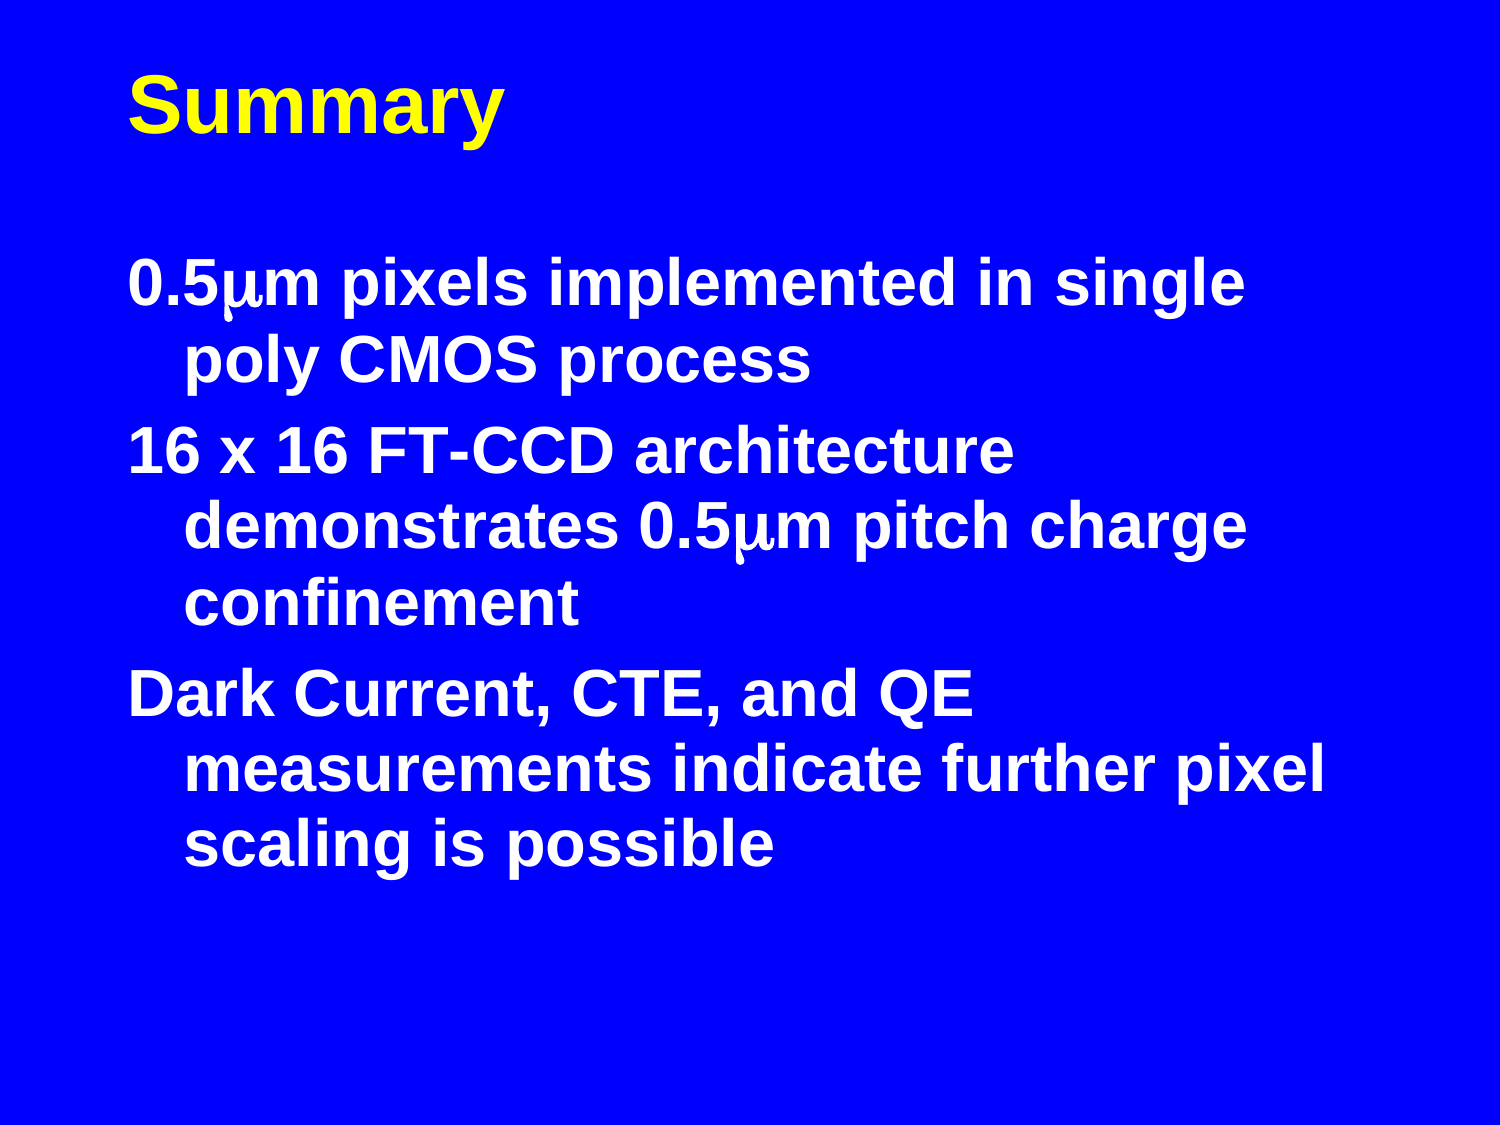

# Summary
0.5m pixels implemented in single poly CMOS process
16 x 16 FT-CCD architecture demonstrates 0.5m pitch charge confinement
Dark Current, CTE, and QE measurements indicate further pixel scaling is possible